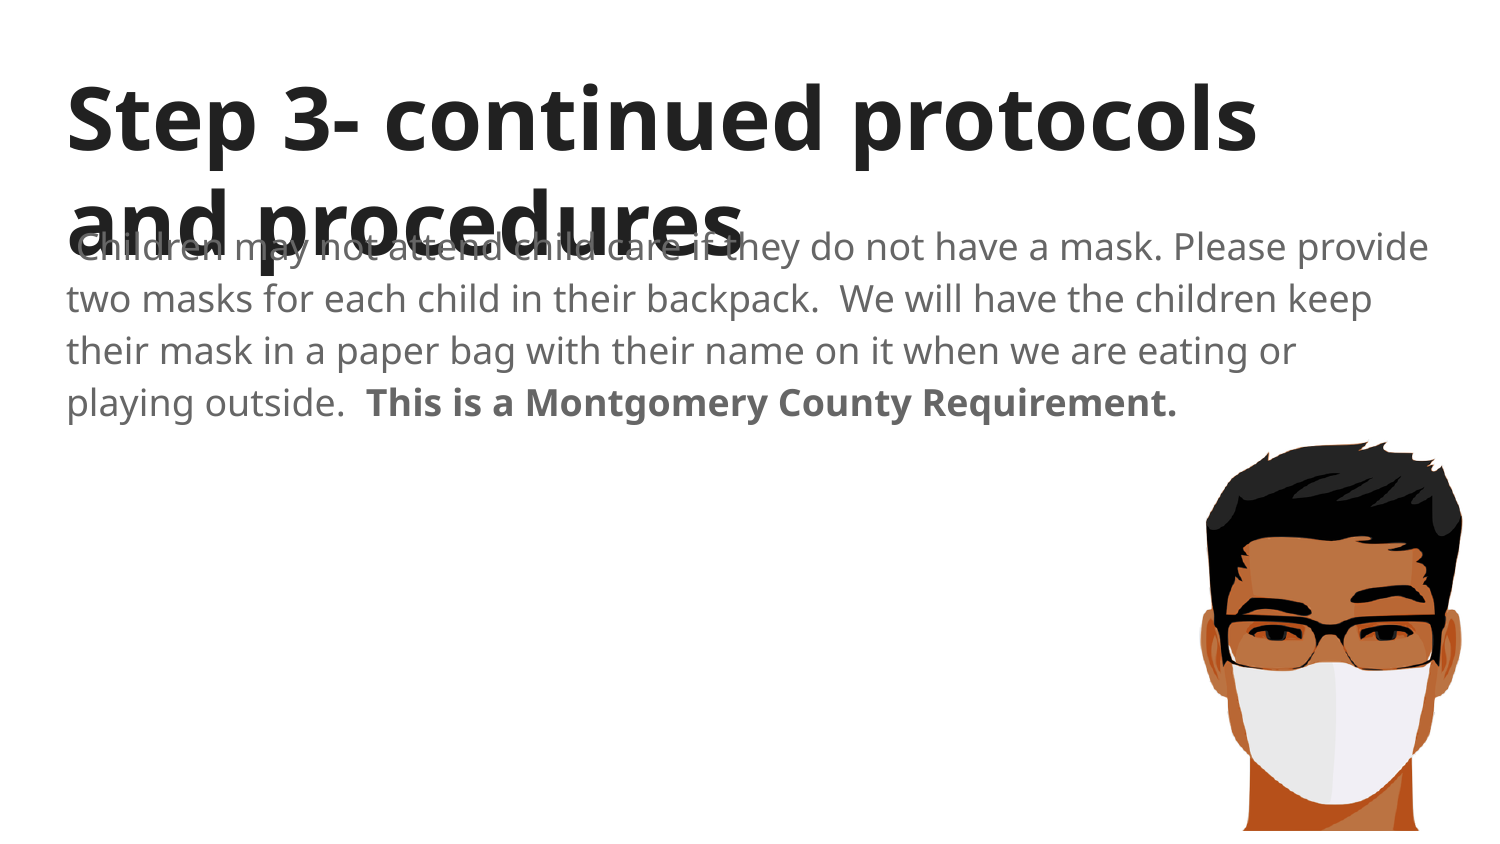

# Step 3- continued protocols and procedures
 Children may not attend child care if they do not have a mask. Please provide two masks for each child in their backpack. We will have the children keep their mask in a paper bag with their name on it when we are eating or playing outside. This is a Montgomery County Requirement.